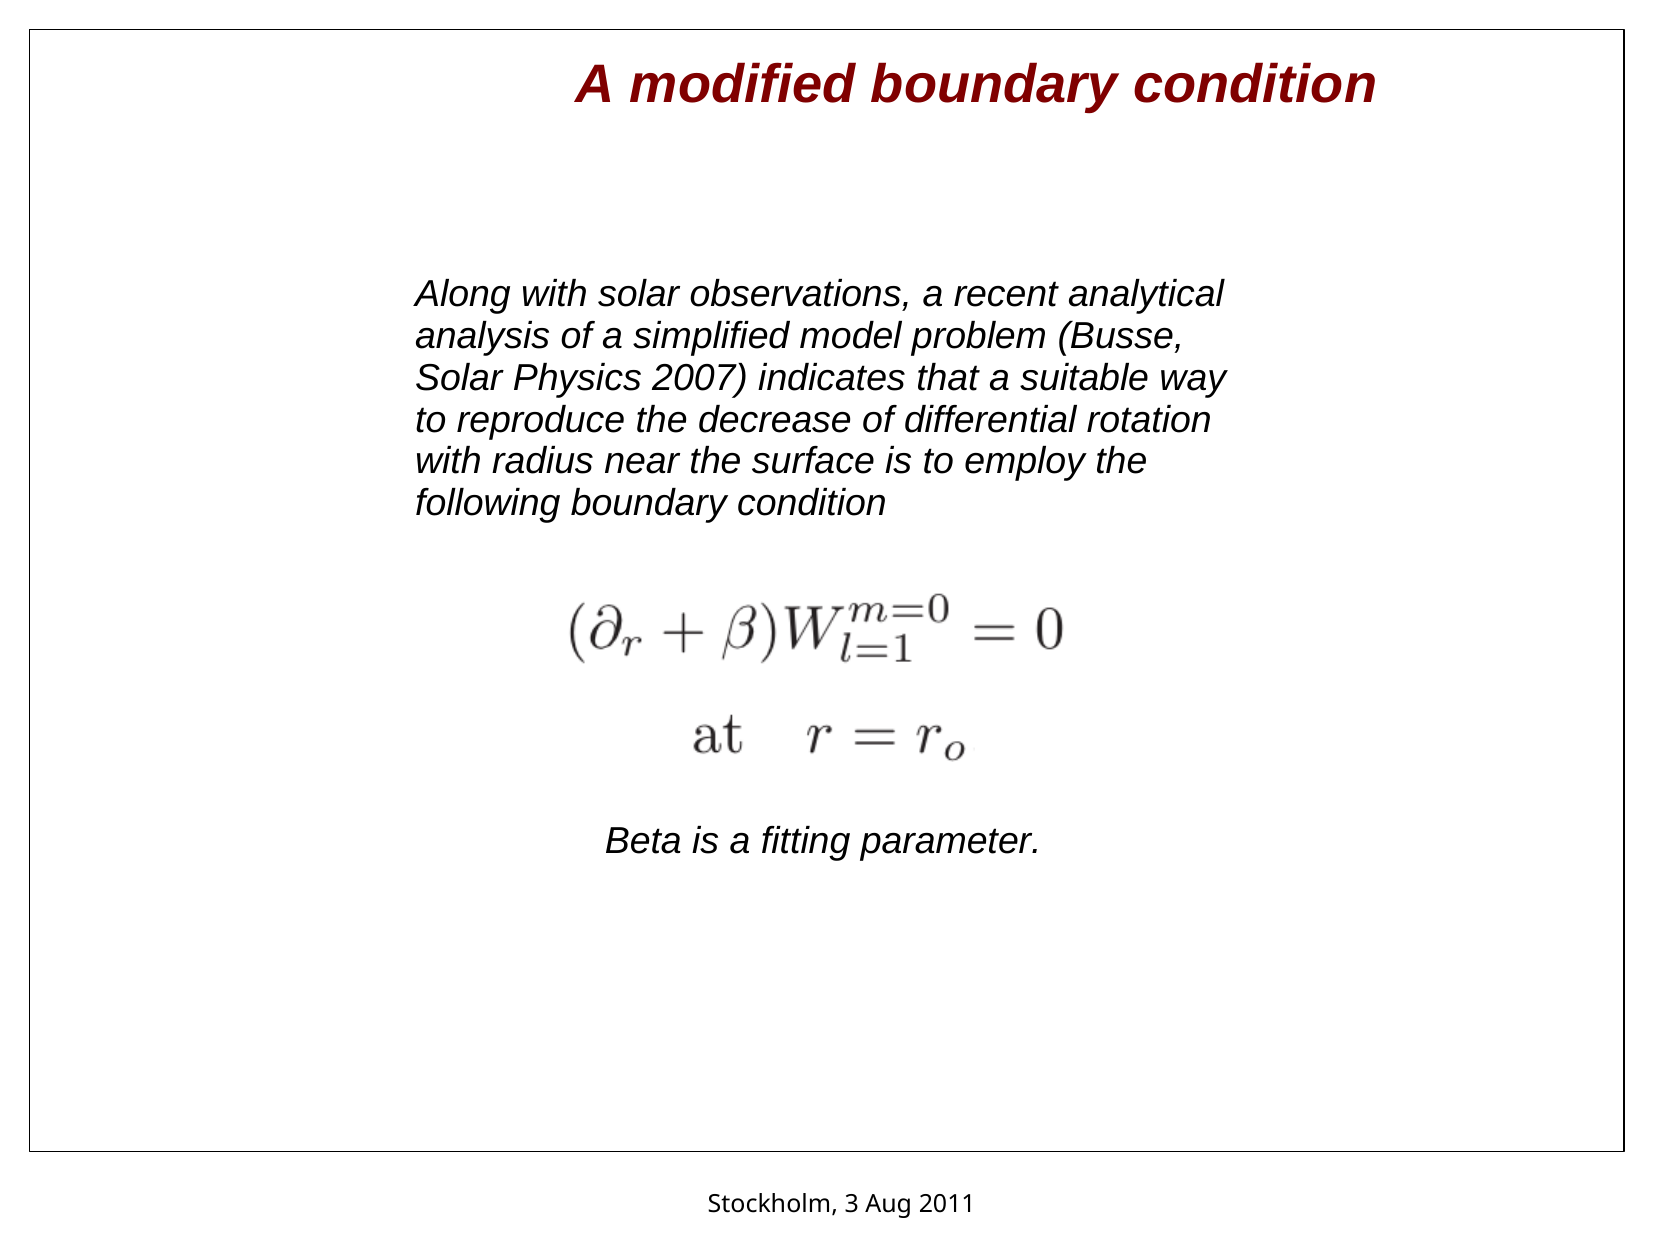

A modified boundary condition
Along with solar observations, a recent analytical analysis of a simplified model problem (Busse, Solar Physics 2007) indicates that a suitable way to reproduce the decrease of differential rotation with radius near the surface is to employ the following boundary condition
Beta is a fitting parameter.
Stockholm, 3 Aug 2011